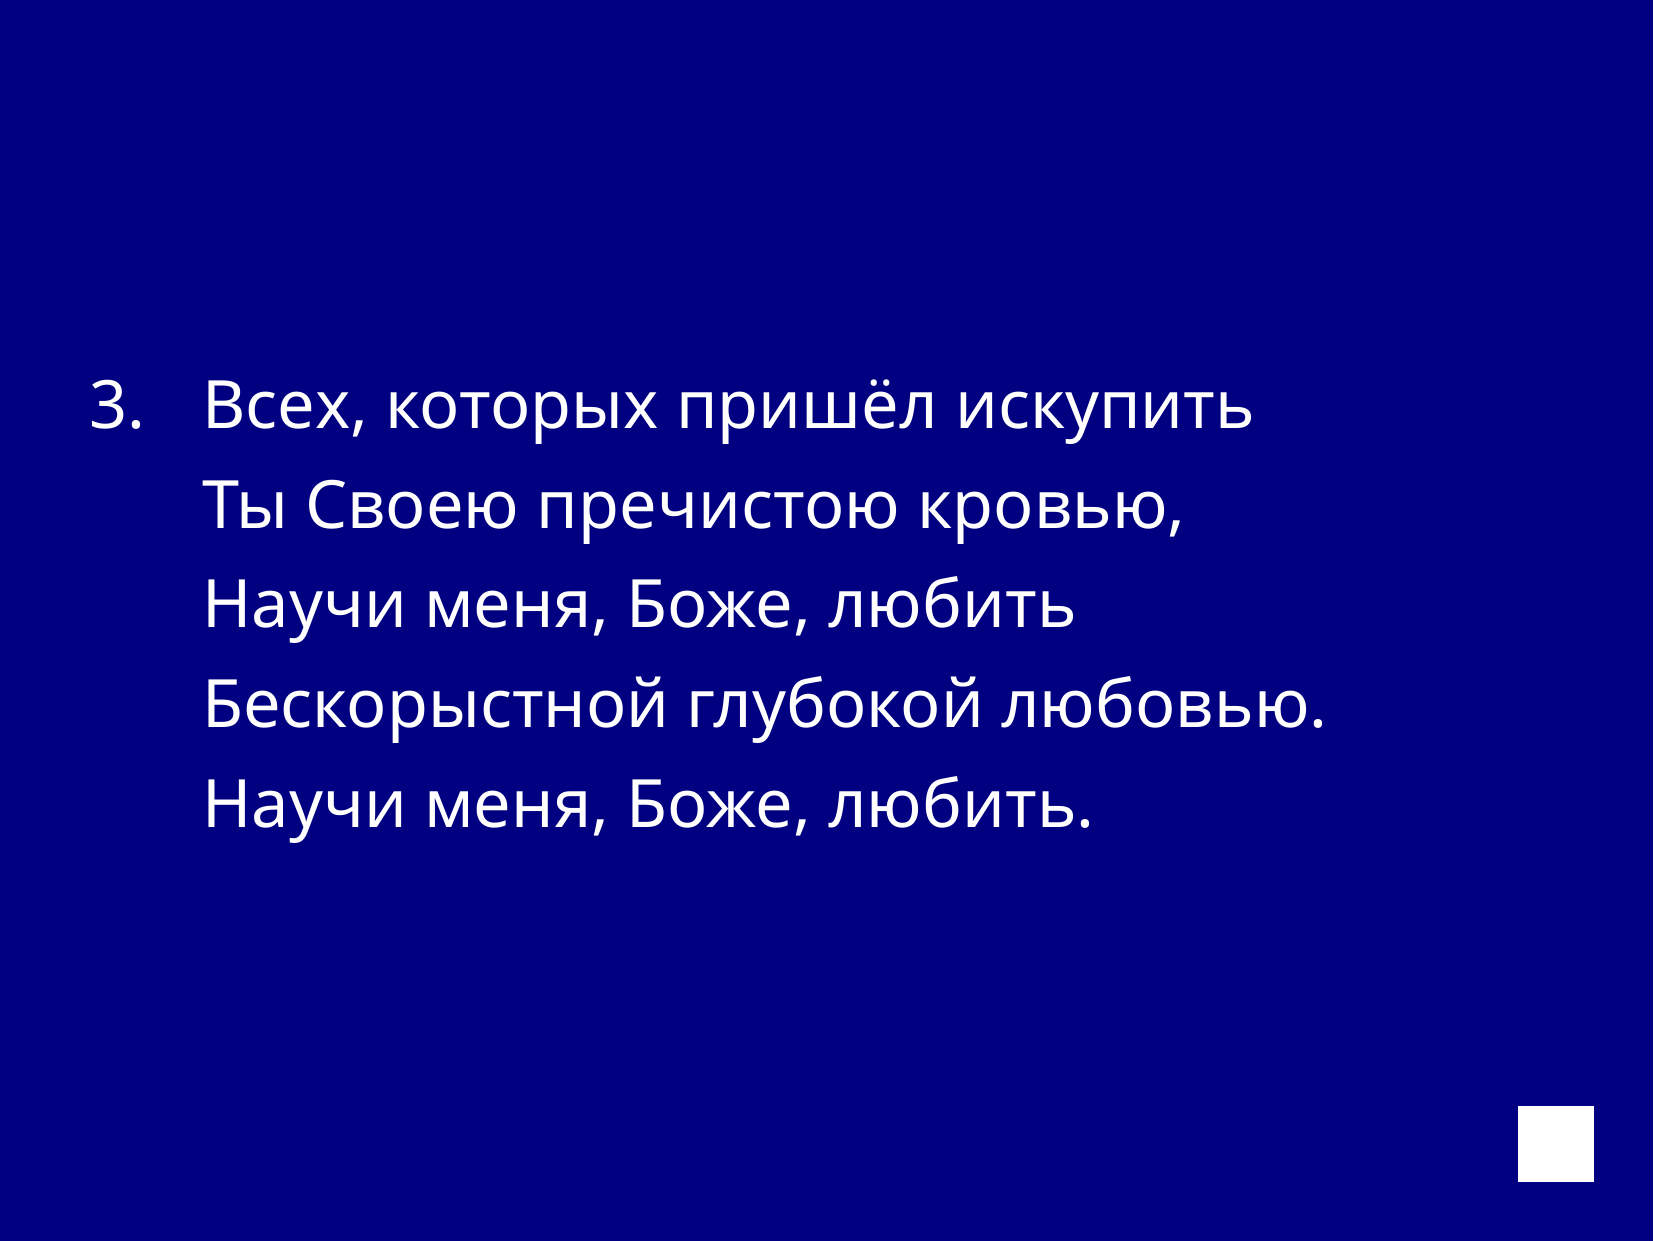

3.	Всех, которых пришёл искупить
	Ты Своею пречистою кровью,
	Научи меня, Боже, любить
	Бескорыстной глубокой любовью.
	Научи меня, Боже, любить.